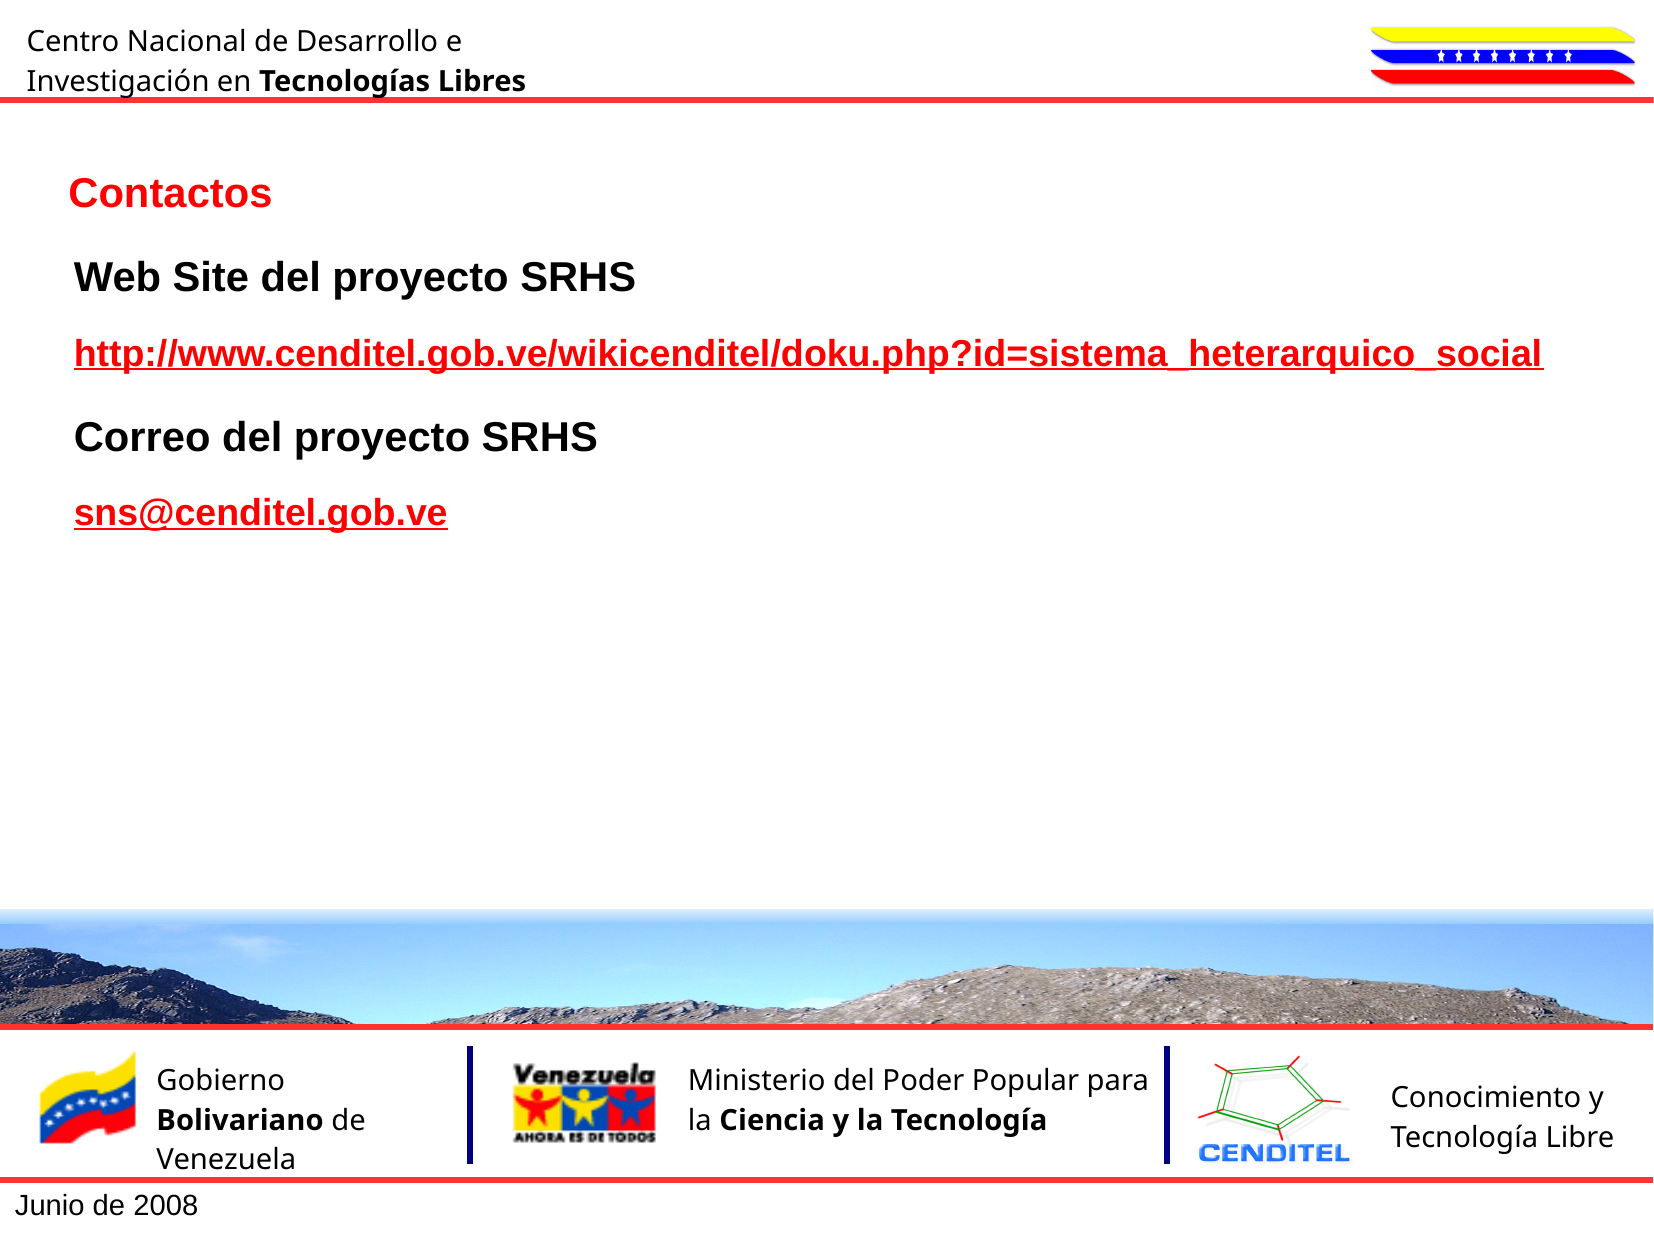

Contactos
Web Site del proyecto SRHS
http://www.cenditel.gob.ve/wikicenditel/doku.php?id=sistema_heterarquico_social
Correo del proyecto SRHS
sns@cenditel.gob.ve
Gobierno Bolivariano de Venezuela
Ministerio del Poder Popular para la Ciencia y la Tecnología
Conocimiento y Tecnología Libre